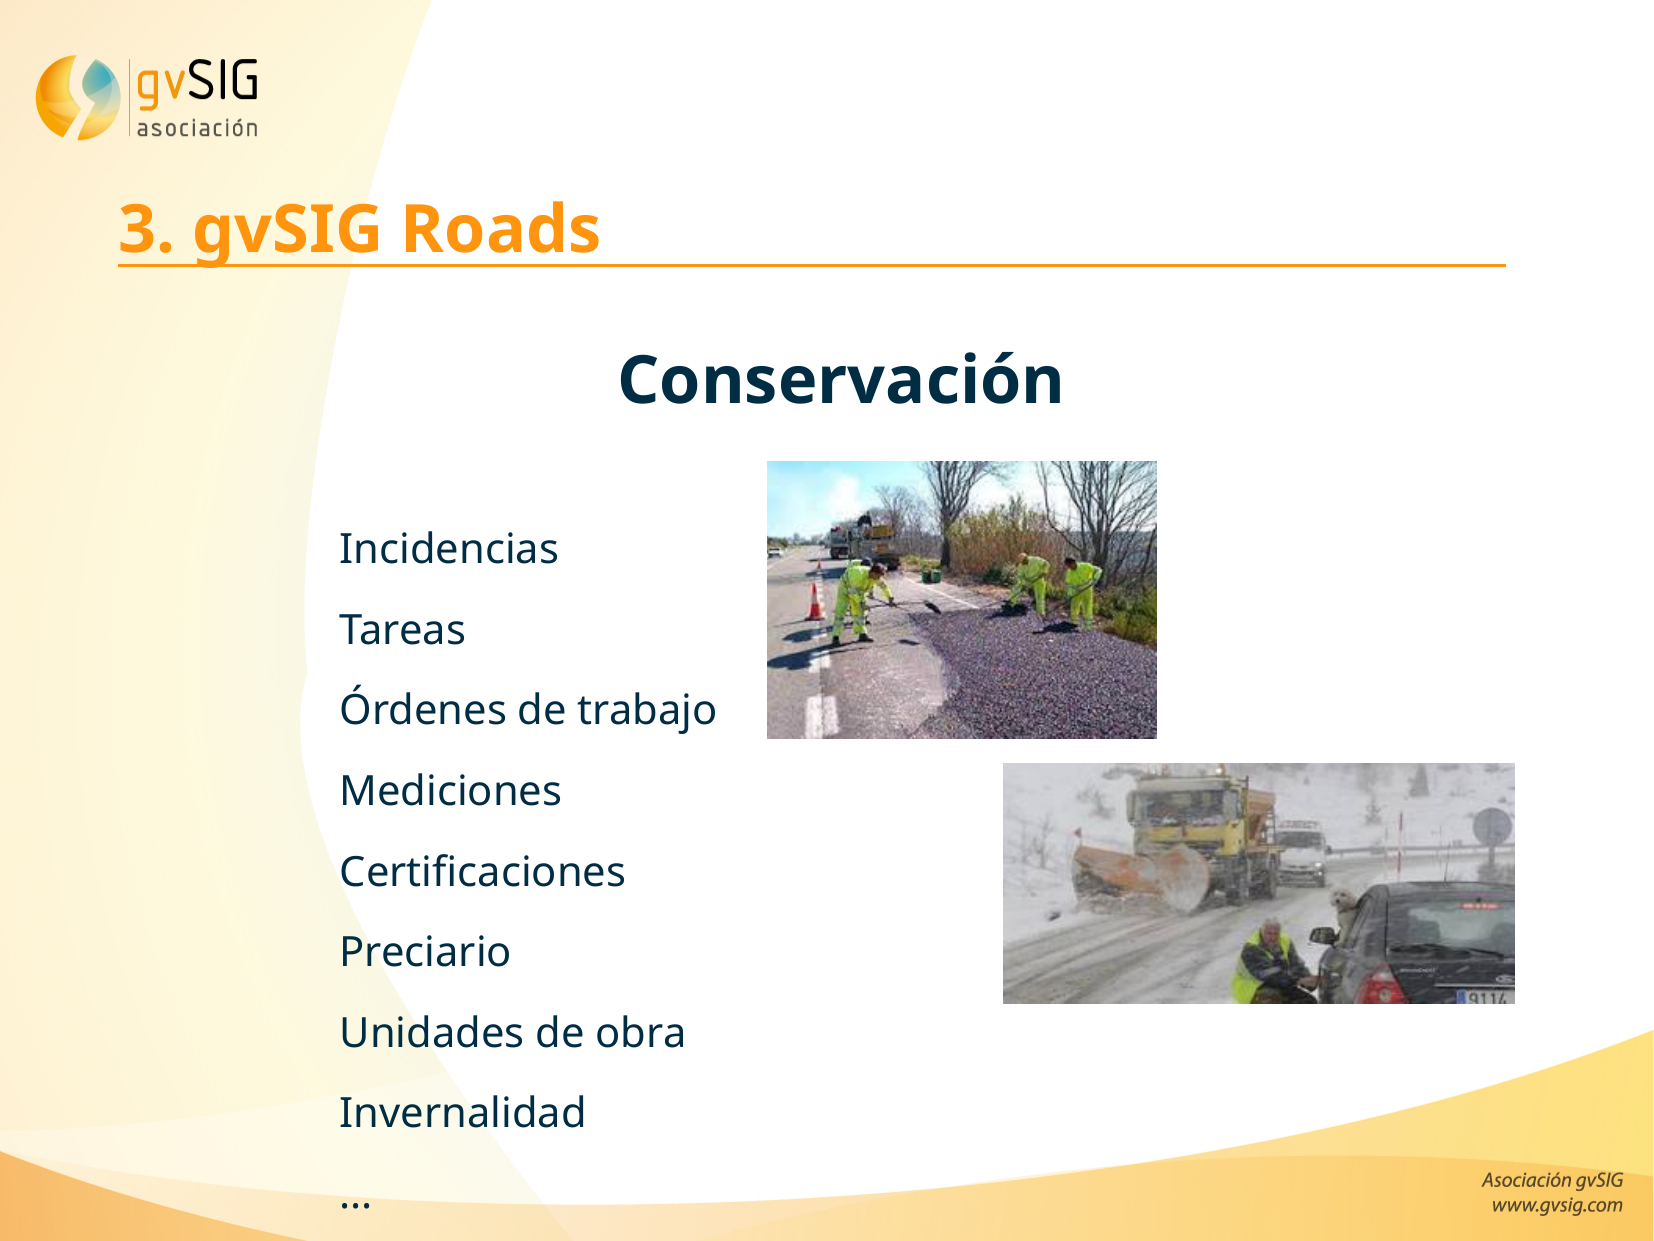

# 3. gvSIG Roads
Conservación
Incidencias
Tareas
Órdenes de trabajo
Mediciones
Certificaciones
Preciario
Unidades de obra
Invernalidad
...